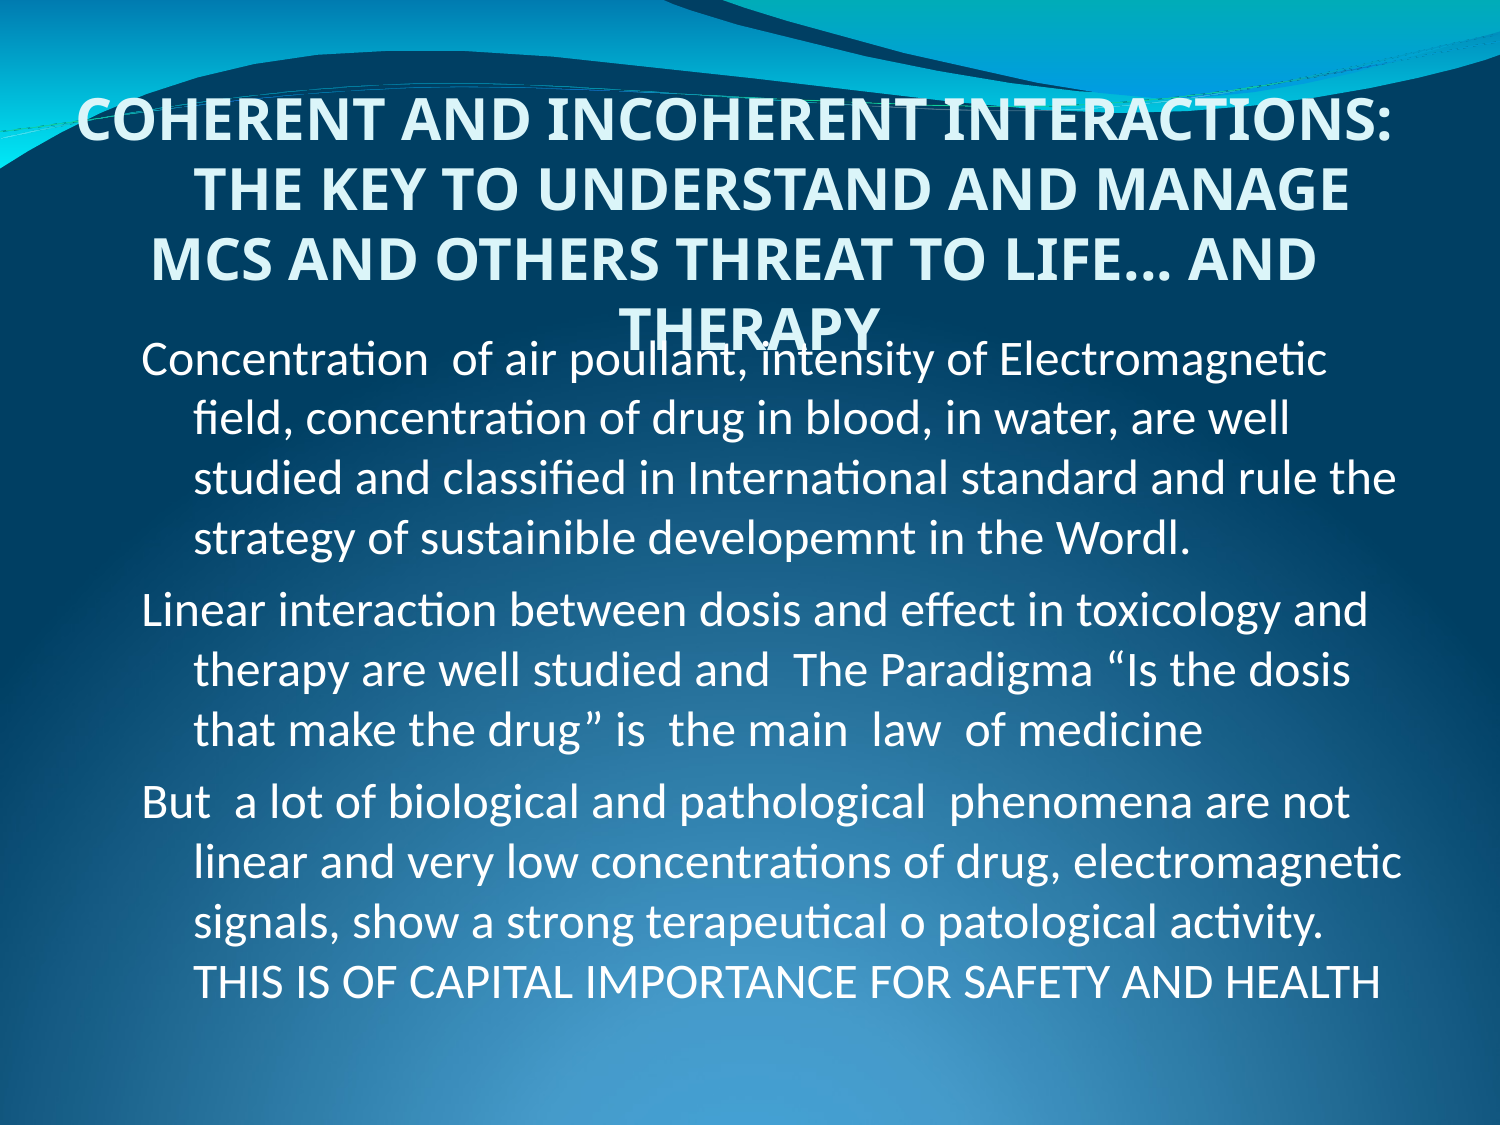

# COHERENT AND INCOHERENT INTERACTIONS: THE KEY TO UNDERSTAND AND MANAGE MCS AND OTHERS THREAT TO LIFE... AND THERAPY
Concentration of air poullant, intensity of Electromagnetic field, concentration of drug in blood, in water, are well studied and classified in International standard and rule the strategy of sustainible developemnt in the Wordl.
Linear interaction between dosis and effect in toxicology and therapy are well studied and The Paradigma “Is the dosis that make the drug” is the main law of medicine
But a lot of biological and pathological phenomena are not linear and very low concentrations of drug, electromagnetic signals, show a strong terapeutical o patological activity. THIS IS OF CAPITAL IMPORTANCE FOR SAFETY AND HEALTH